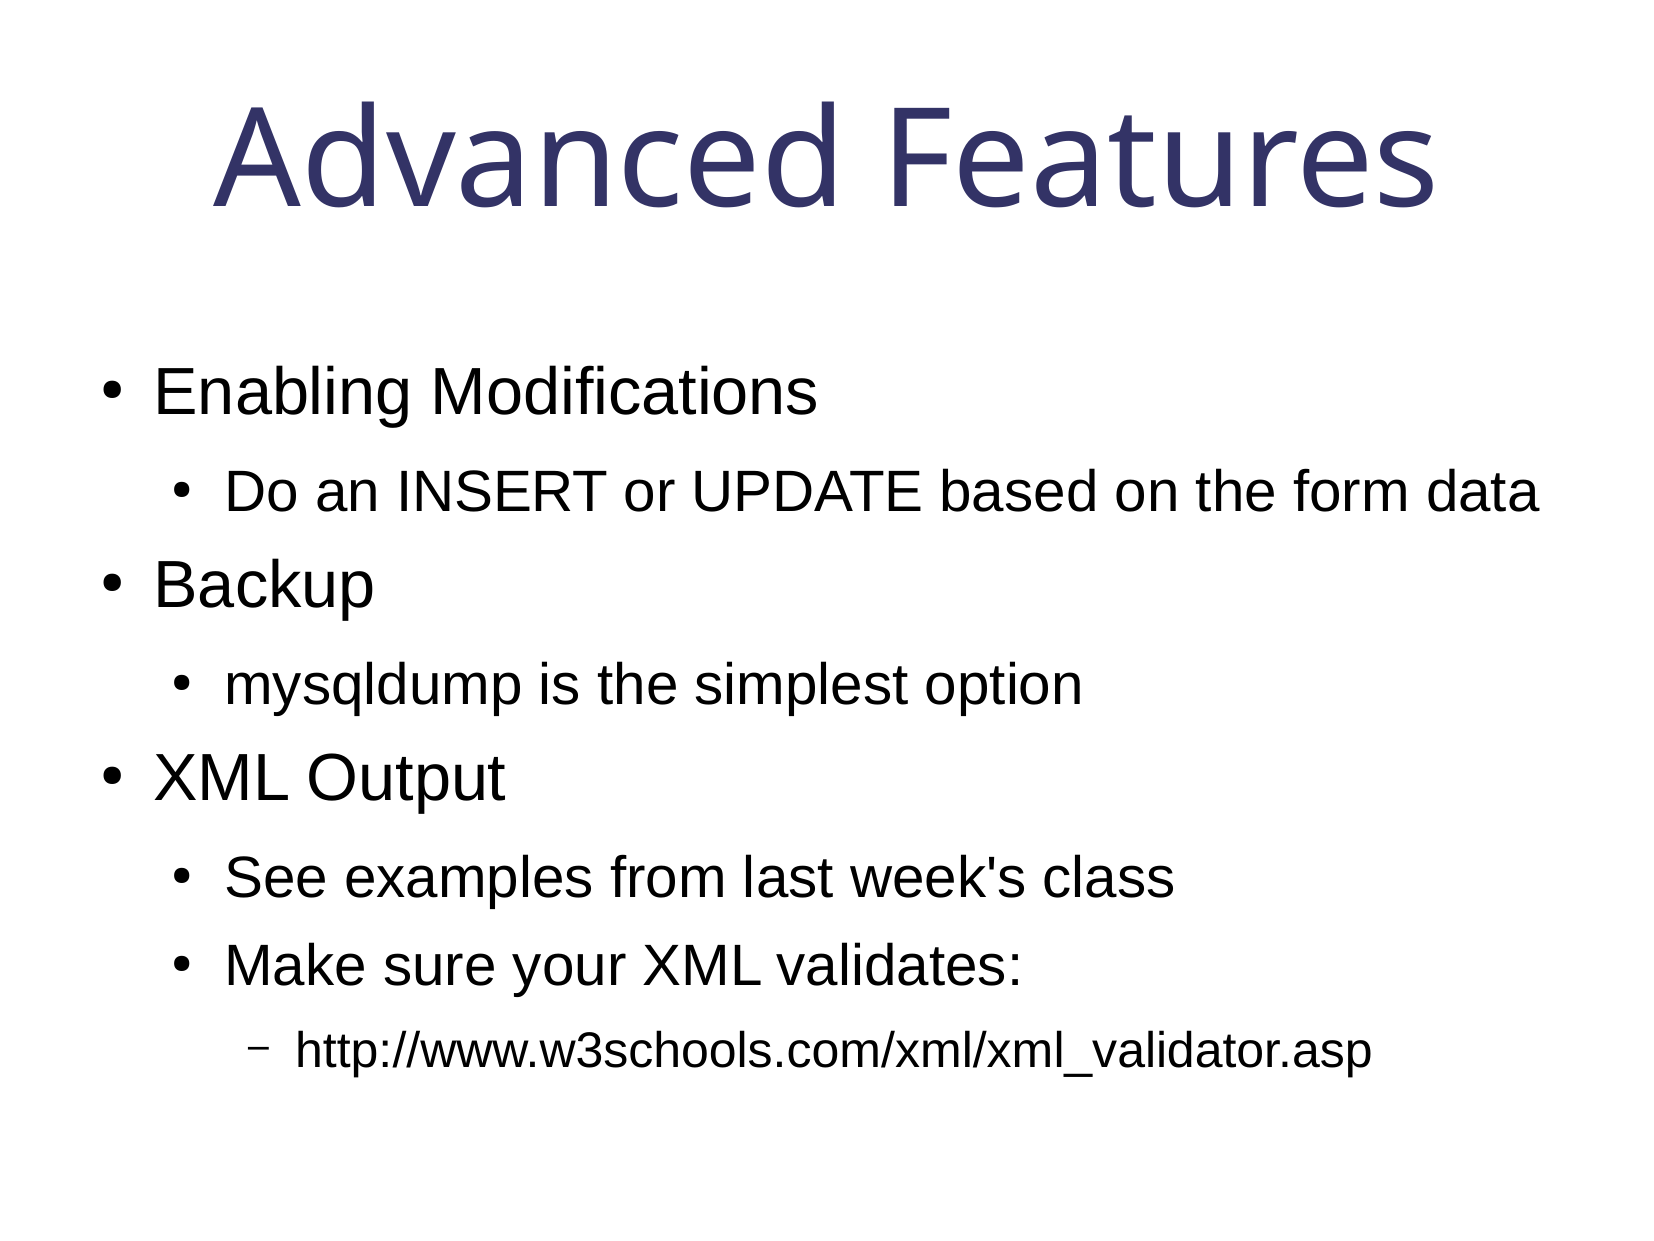

# Advanced Features
Enabling Modifications
Do an INSERT or UPDATE based on the form data
Backup
mysqldump is the simplest option
XML Output
See examples from last week's class
Make sure your XML validates:
http://www.w3schools.com/xml/xml_validator.asp